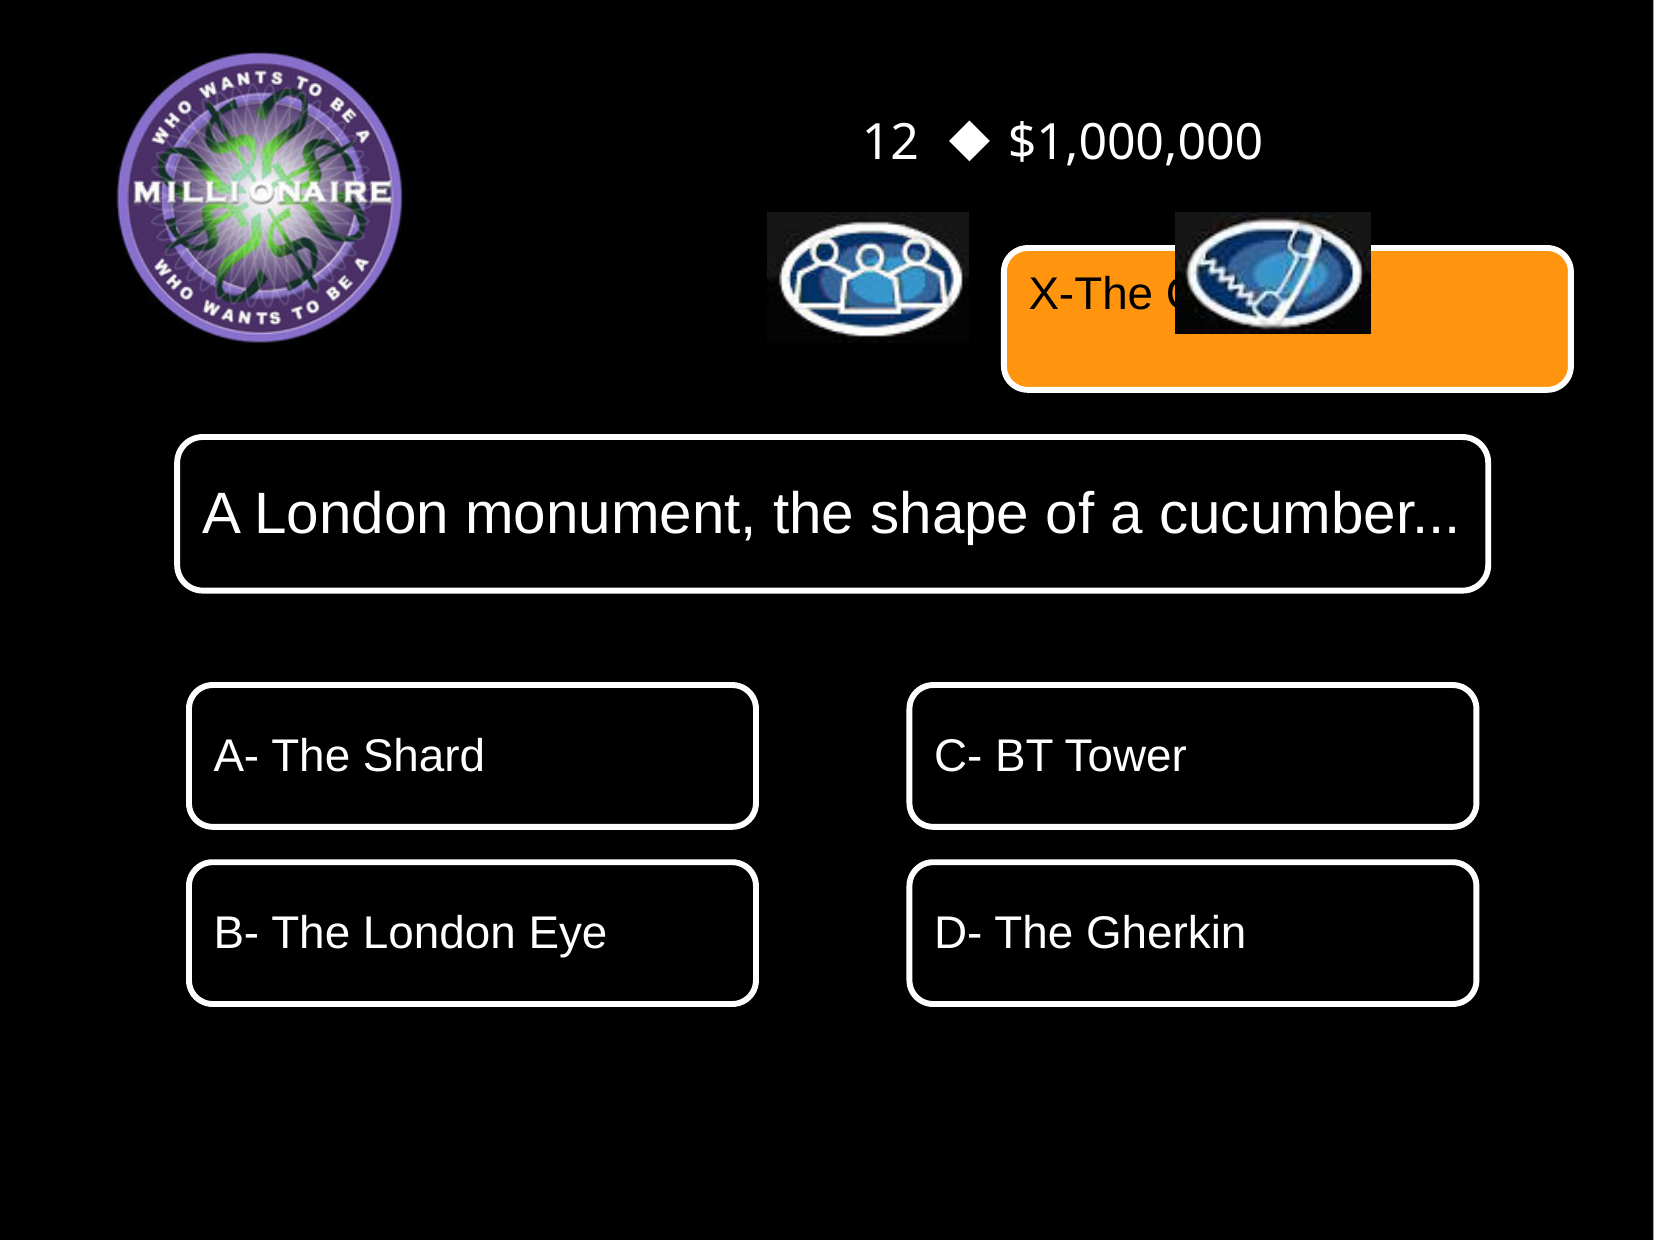

12  $1,000,000
X-The Gherkin
A London monument, the shape of a cucumber...
A- The Shard
C- BT Tower
B- The London Eye
D- The Gherkin